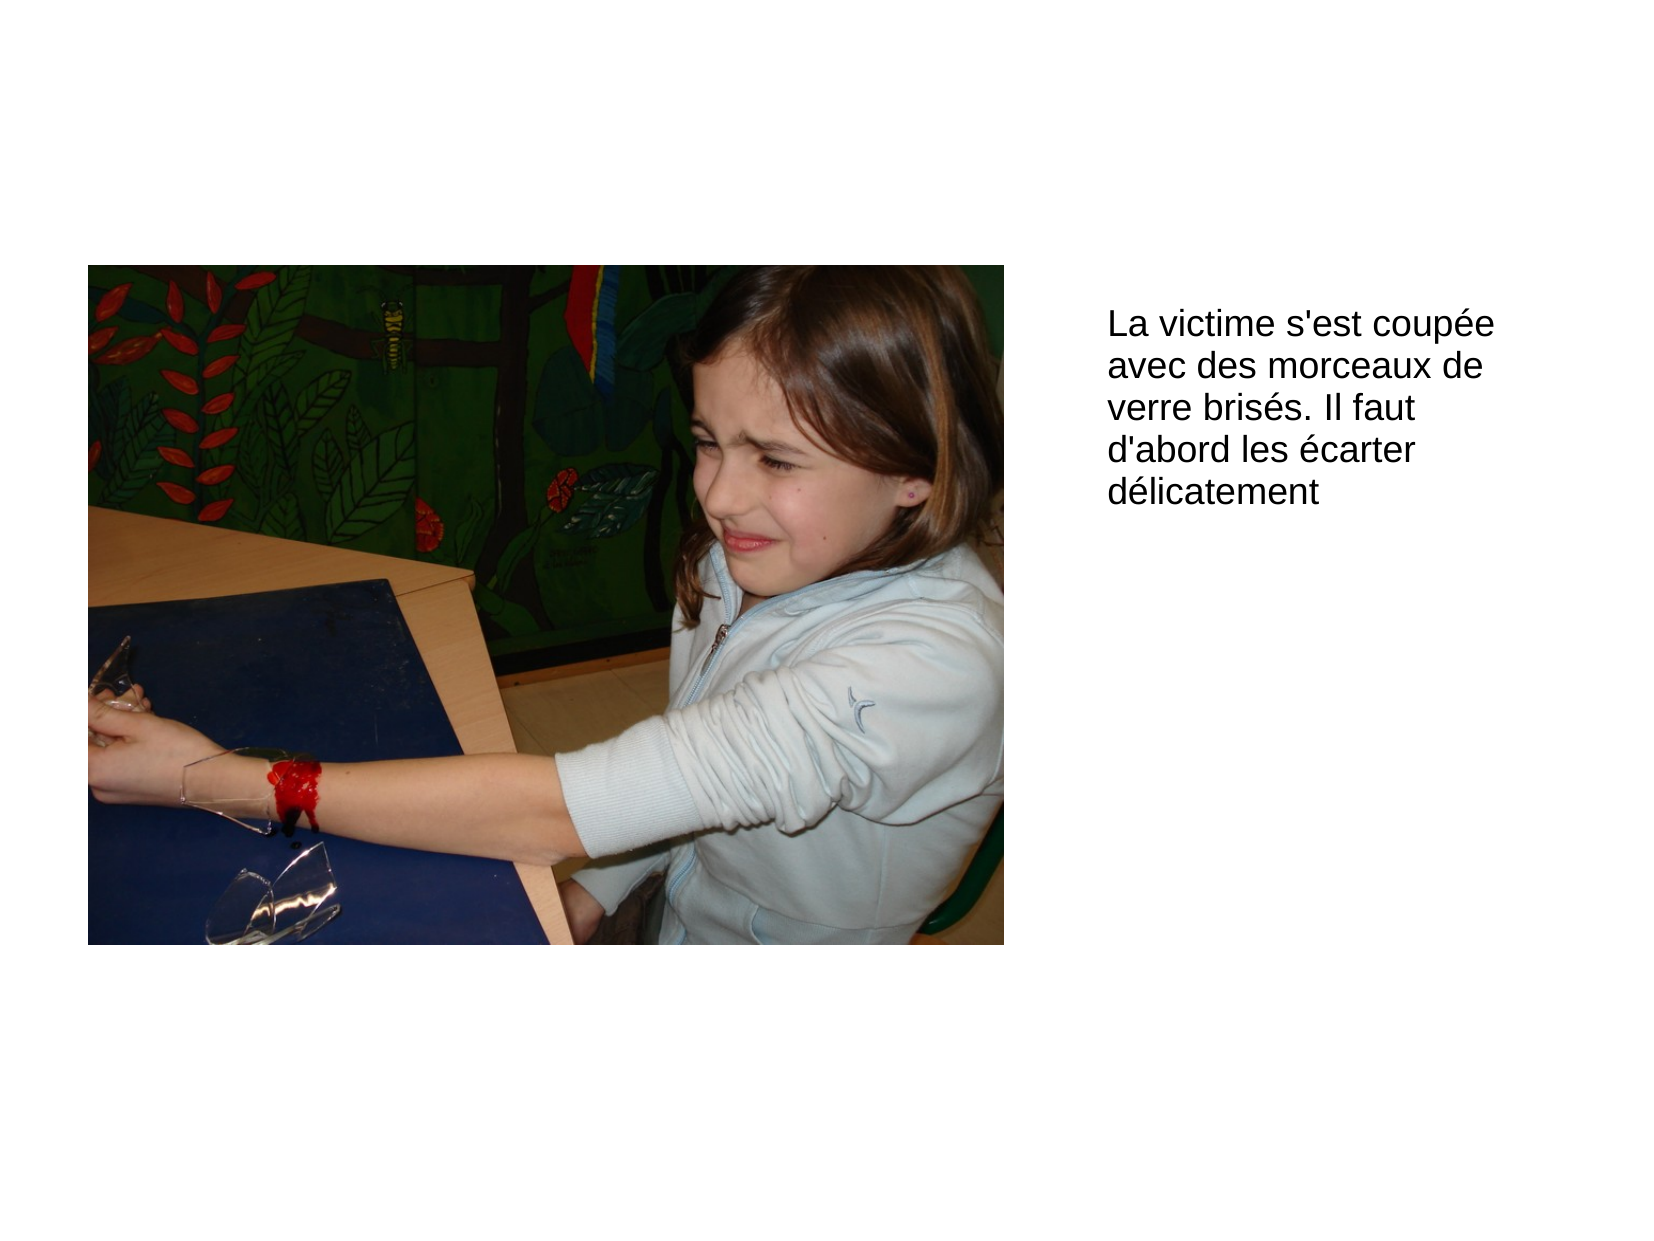

La victime s'est coupée avec des morceaux de verre brisés. Il faut d'abord les écarter délicatement